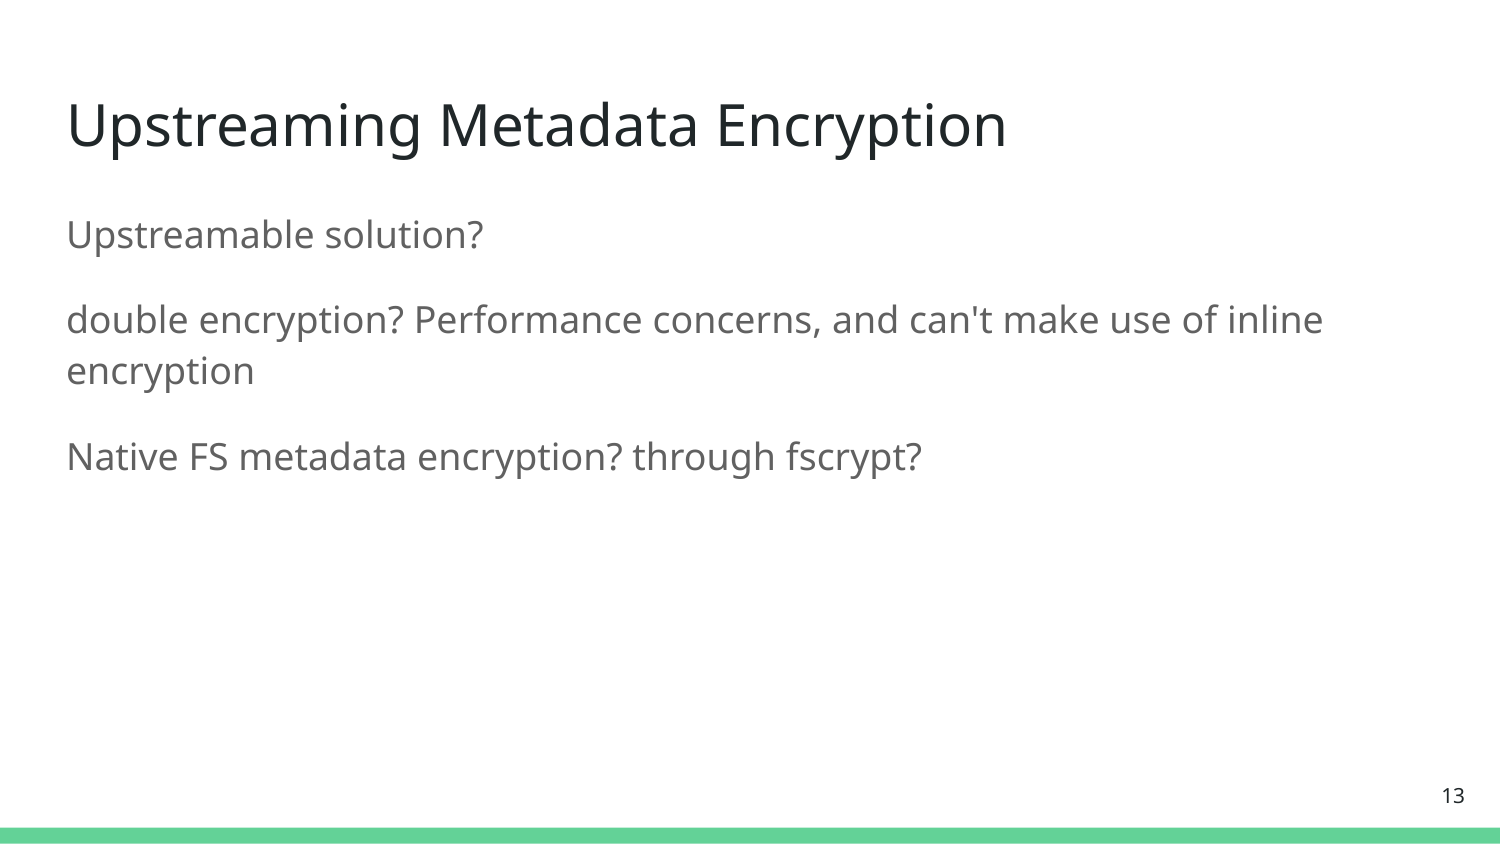

# Upstreaming Metadata Encryption
Upstreamable solution?
double encryption? Performance concerns, and can't make use of inline encryption
Native FS metadata encryption? through fscrypt?